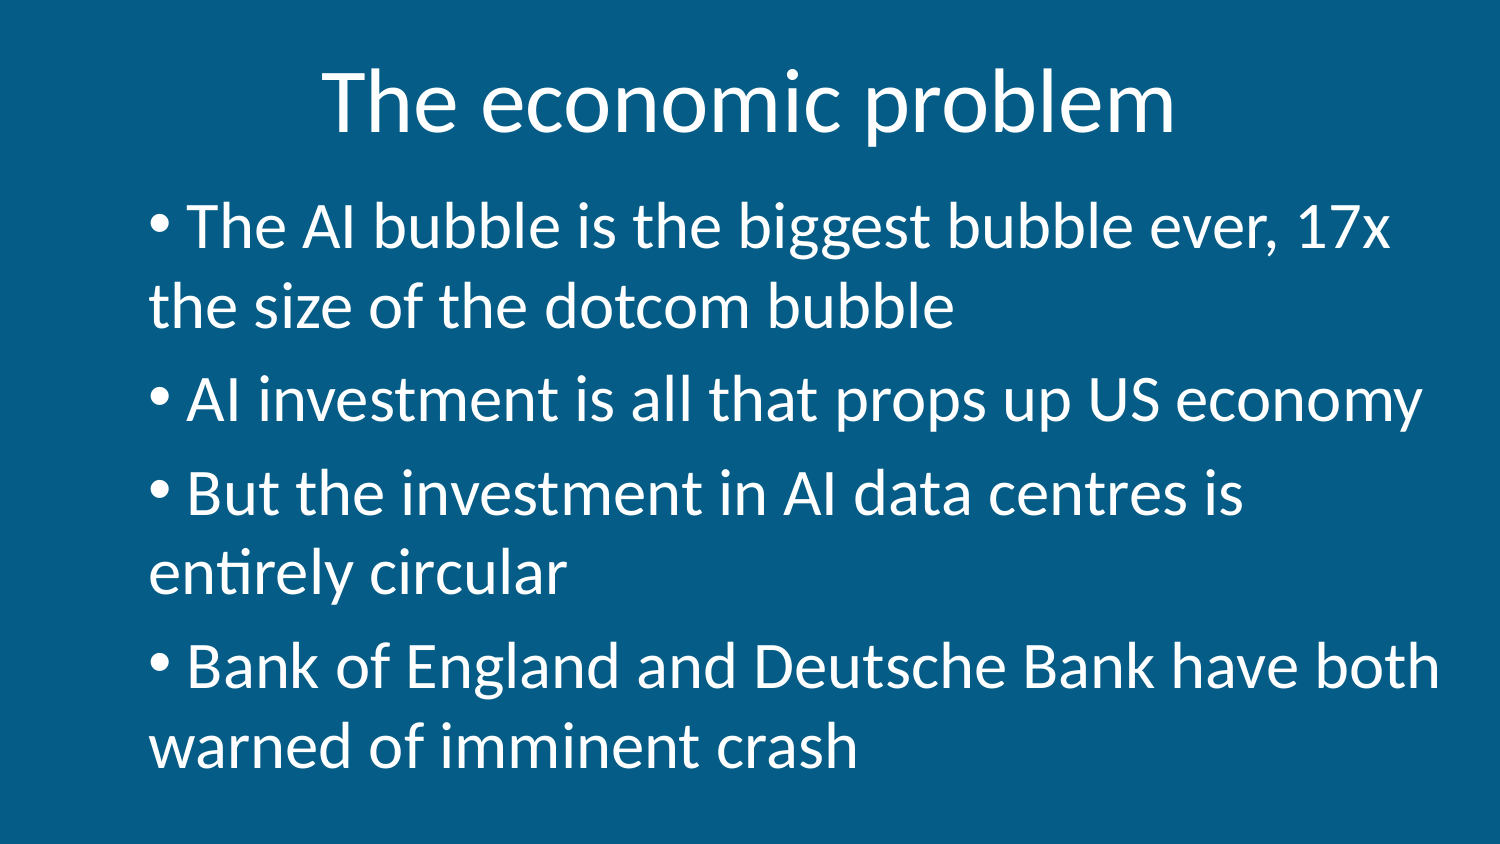

# The economic problem
 The AI bubble is the biggest bubble ever, 17x the size of the dotcom bubble
 AI investment is all that props up US economy
 But the investment in AI data centres is entirely circular
 Bank of England and Deutsche Bank have both warned of imminent crash